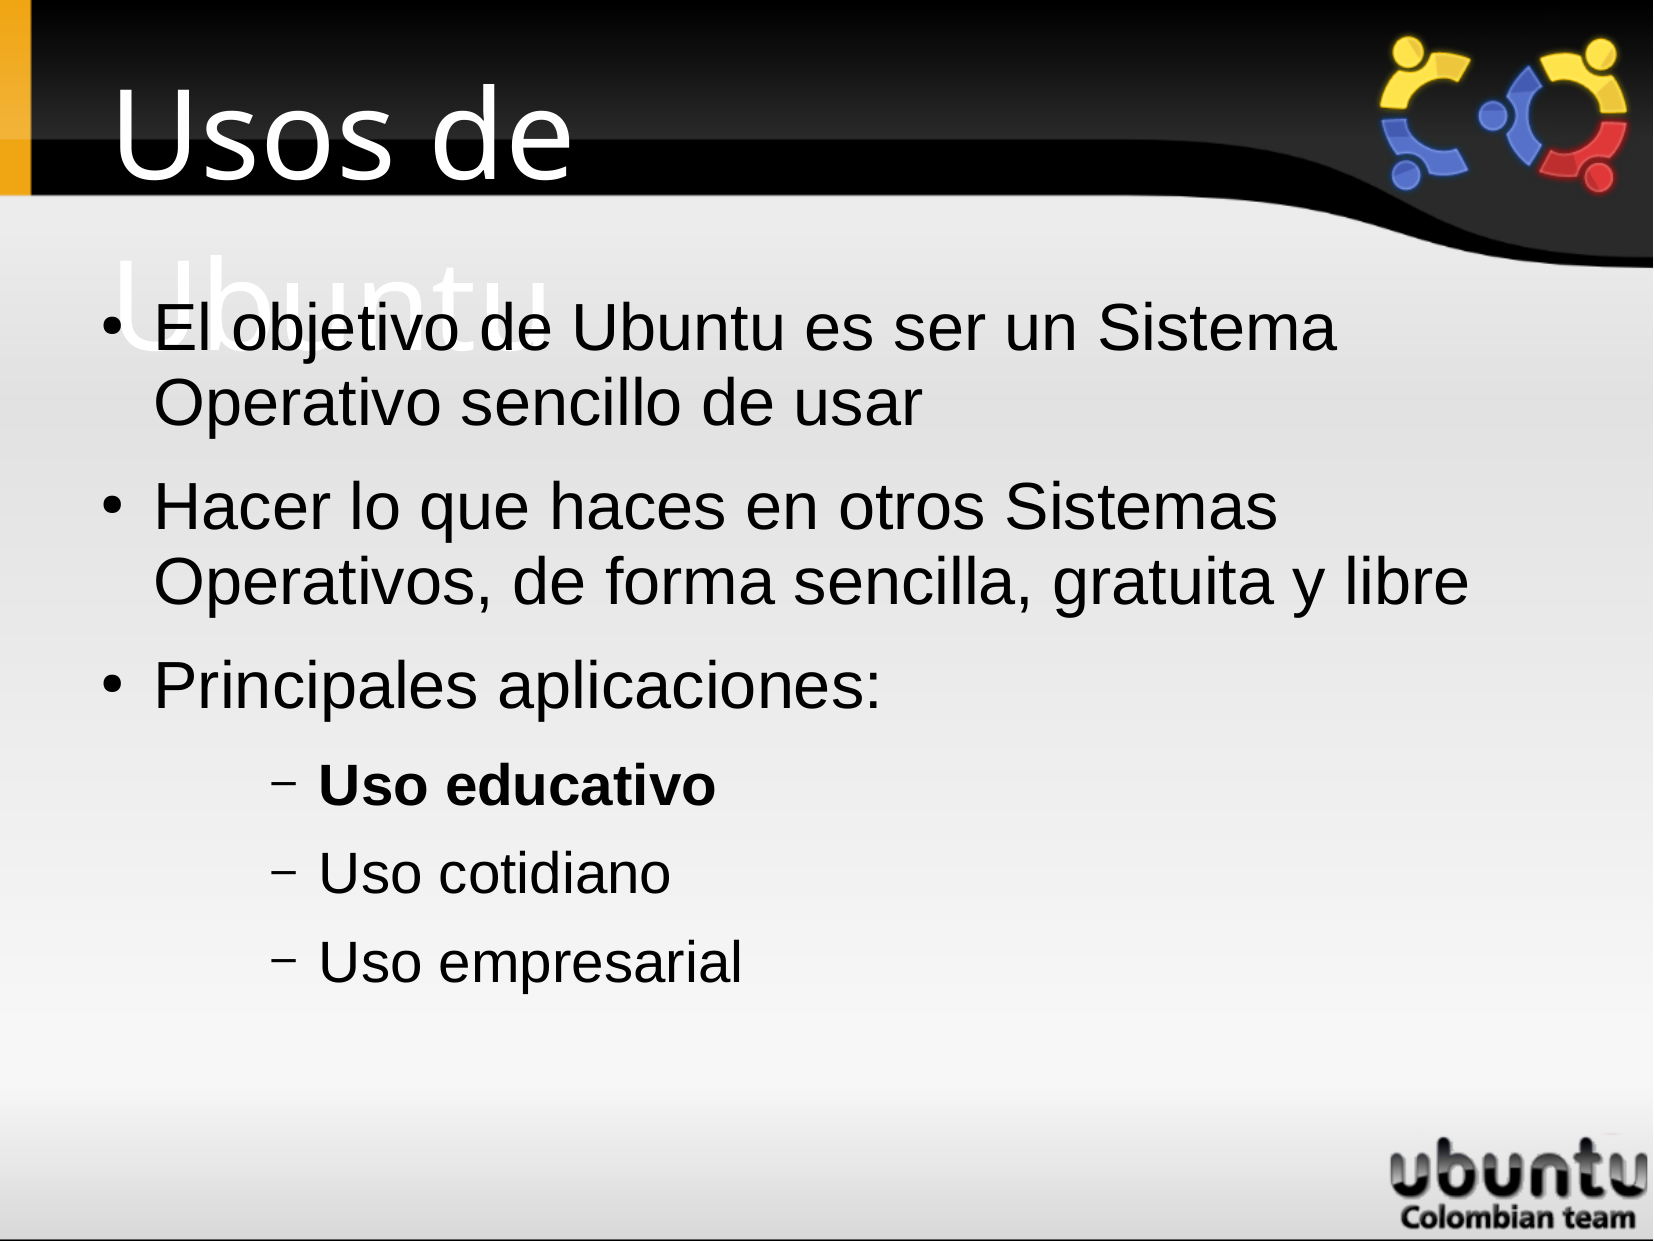

Usos de Ubuntu
# El objetivo de Ubuntu es ser un Sistema Operativo sencillo de usar
Hacer lo que haces en otros Sistemas Operativos, de forma sencilla, gratuita y libre
Principales aplicaciones:
Uso educativo
Uso cotidiano
Uso empresarial